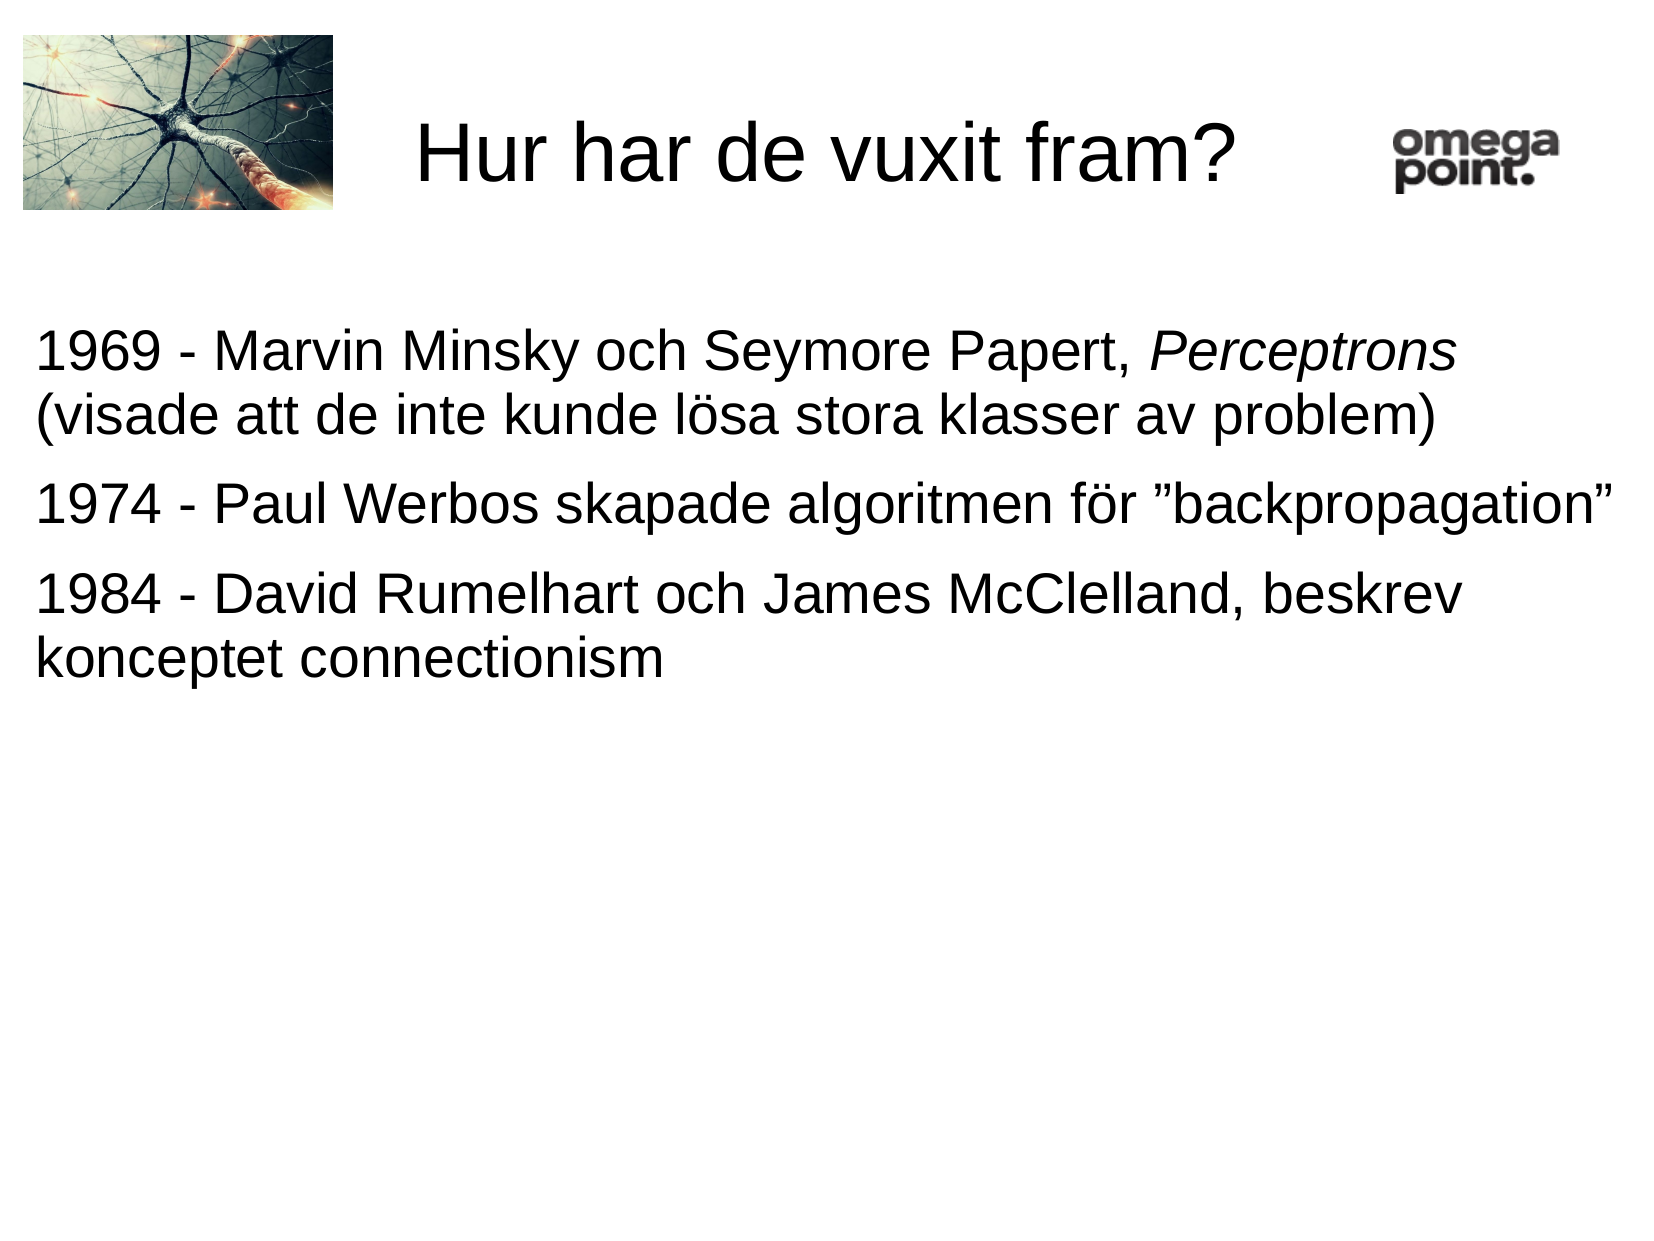

# Hur har de vuxit fram?
1969 - Marvin Minsky och Seymore Papert, Perceptrons (visade att de inte kunde lösa stora klasser av problem)
1974 - Paul Werbos skapade algoritmen för ”backpropagation”
1984 - David Rumelhart och James McClelland, beskrev konceptet connectionism